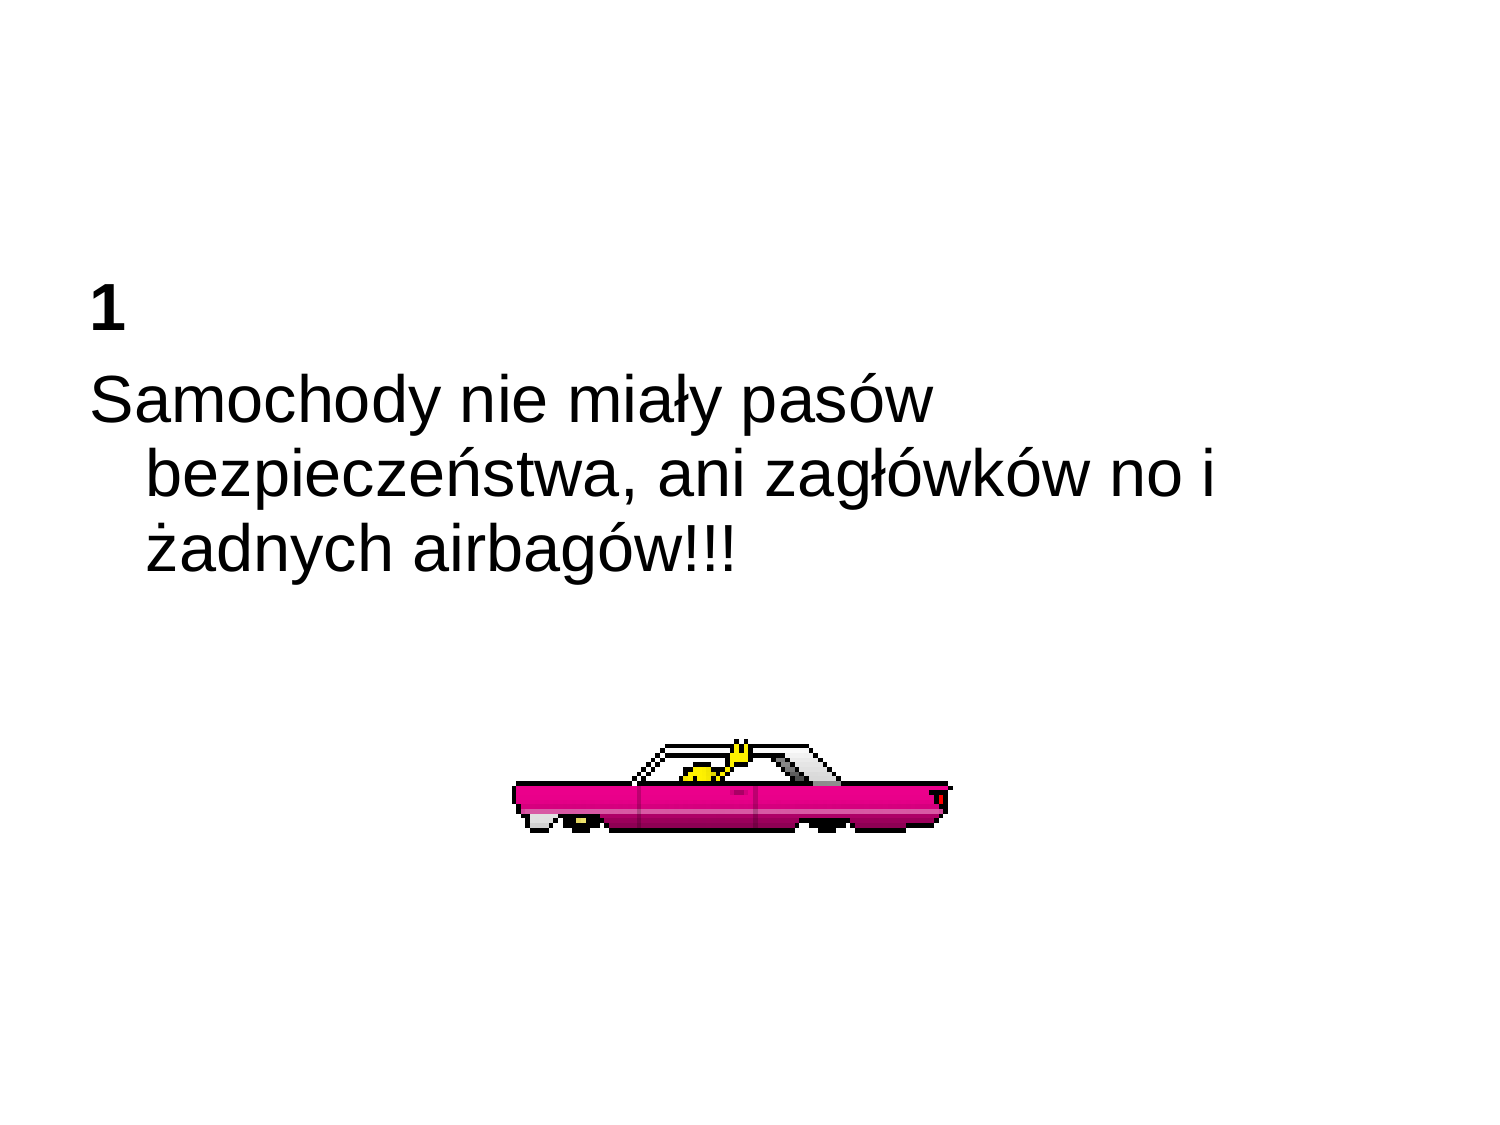

# 1
Samochody nie miały pasów bezpieczeństwa, ani zagłówków no i żadnych airbagów!!!